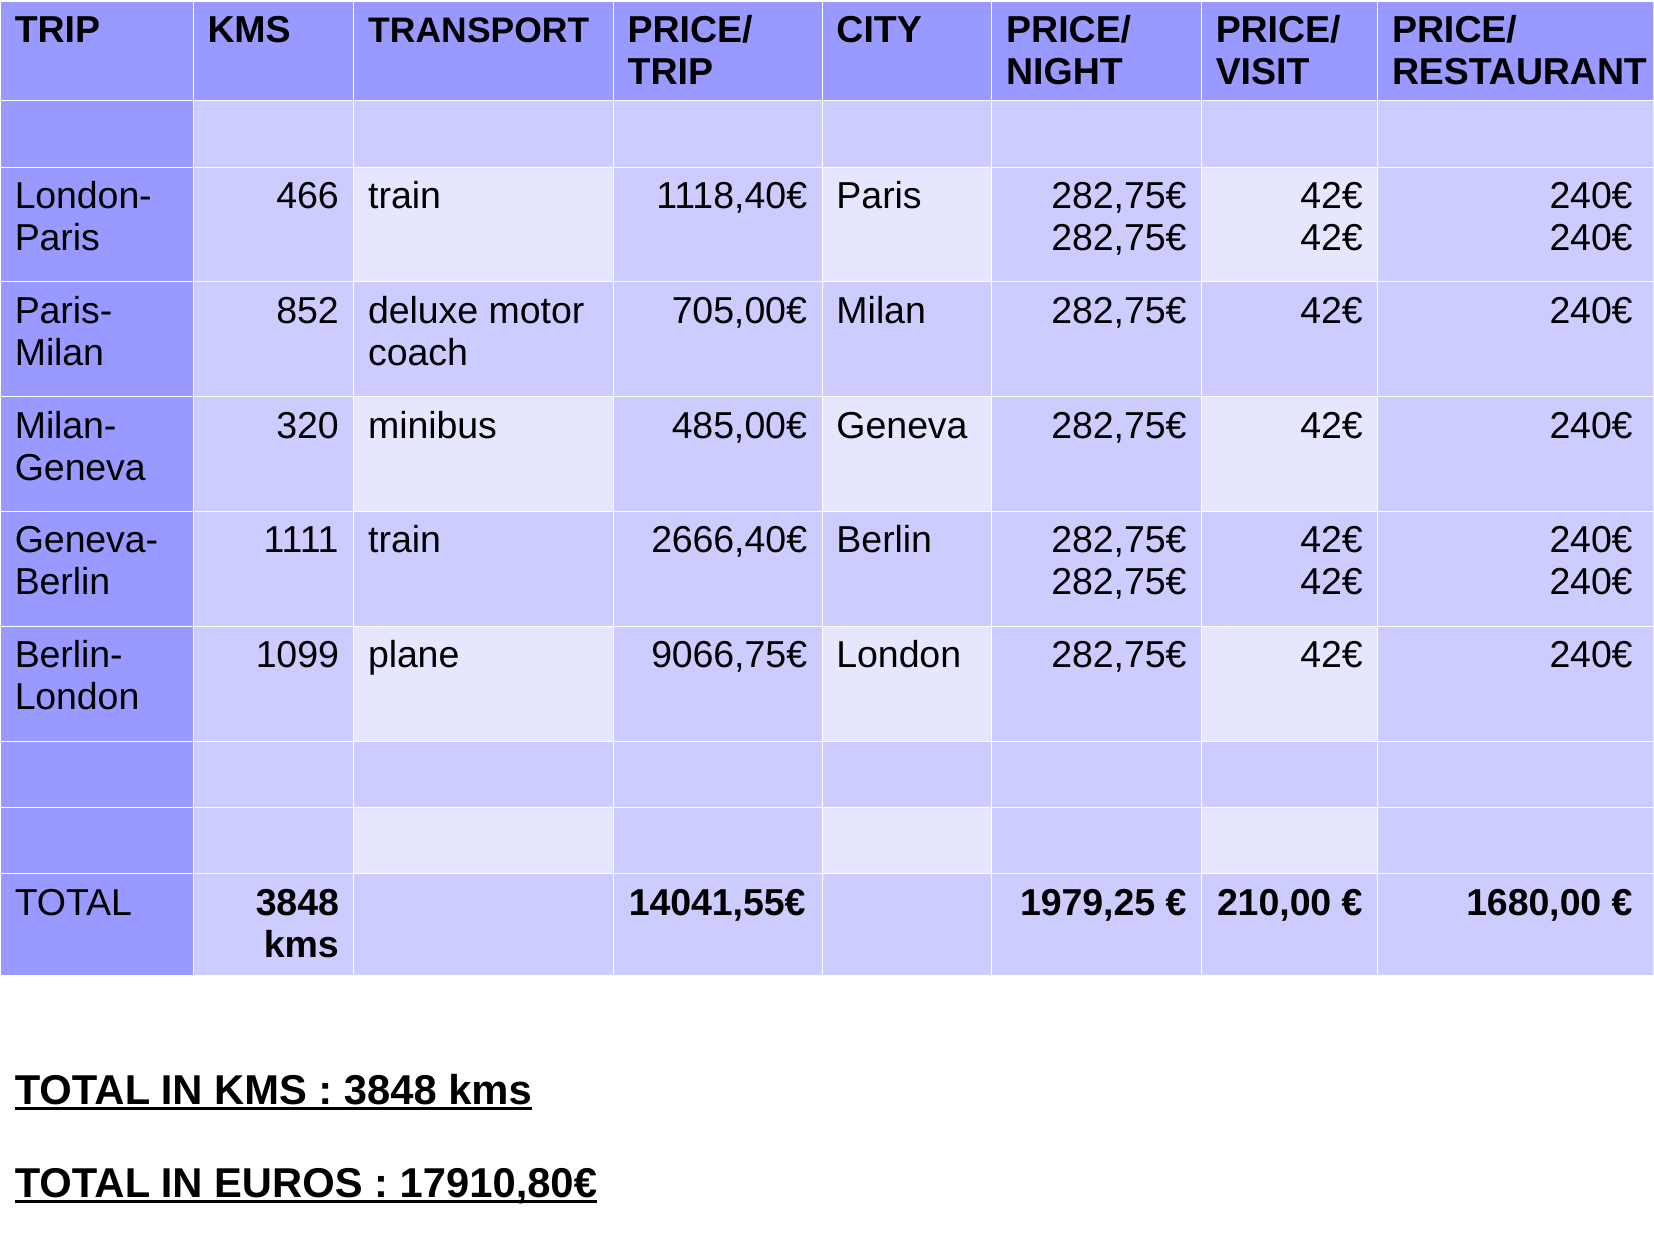

| TRIP | KMS | TRANSPORT | PRICE/ TRIP | CITY | PRICE/ NIGHT | PRICE/VISIT | PRICE/ RESTAURANT |
| --- | --- | --- | --- | --- | --- | --- | --- |
| | | | | | | | |
| London-Paris | 466 | train | 1118,40€ | Paris | 282,75€ 282,75€ | 42€ 42€ | 240€ 240€ |
| Paris-Milan | 852 | deluxe motor coach | 705,00€ | Milan | 282,75€ | 42€ | 240€ |
| Milan-Geneva | 320 | minibus | 485,00€ | Geneva | 282,75€ | 42€ | 240€ |
| Geneva-Berlin | 1111 | train | 2666,40€ | Berlin | 282,75€ 282,75€ | 42€ 42€ | 240€ 240€ |
| Berlin-London | 1099 | plane | 9066,75€ | London | 282,75€ | 42€ | 240€ |
| | | | | | | | |
| | | | | | | | |
| TOTAL | 3848 kms | | 14041,55€ | | 1979,25 € | 210,00 € | 1680,00 € |
| TOTAL IN KMS : 3848 kms TOTAL IN EUROS : 17910,80€ | | | | | | | |